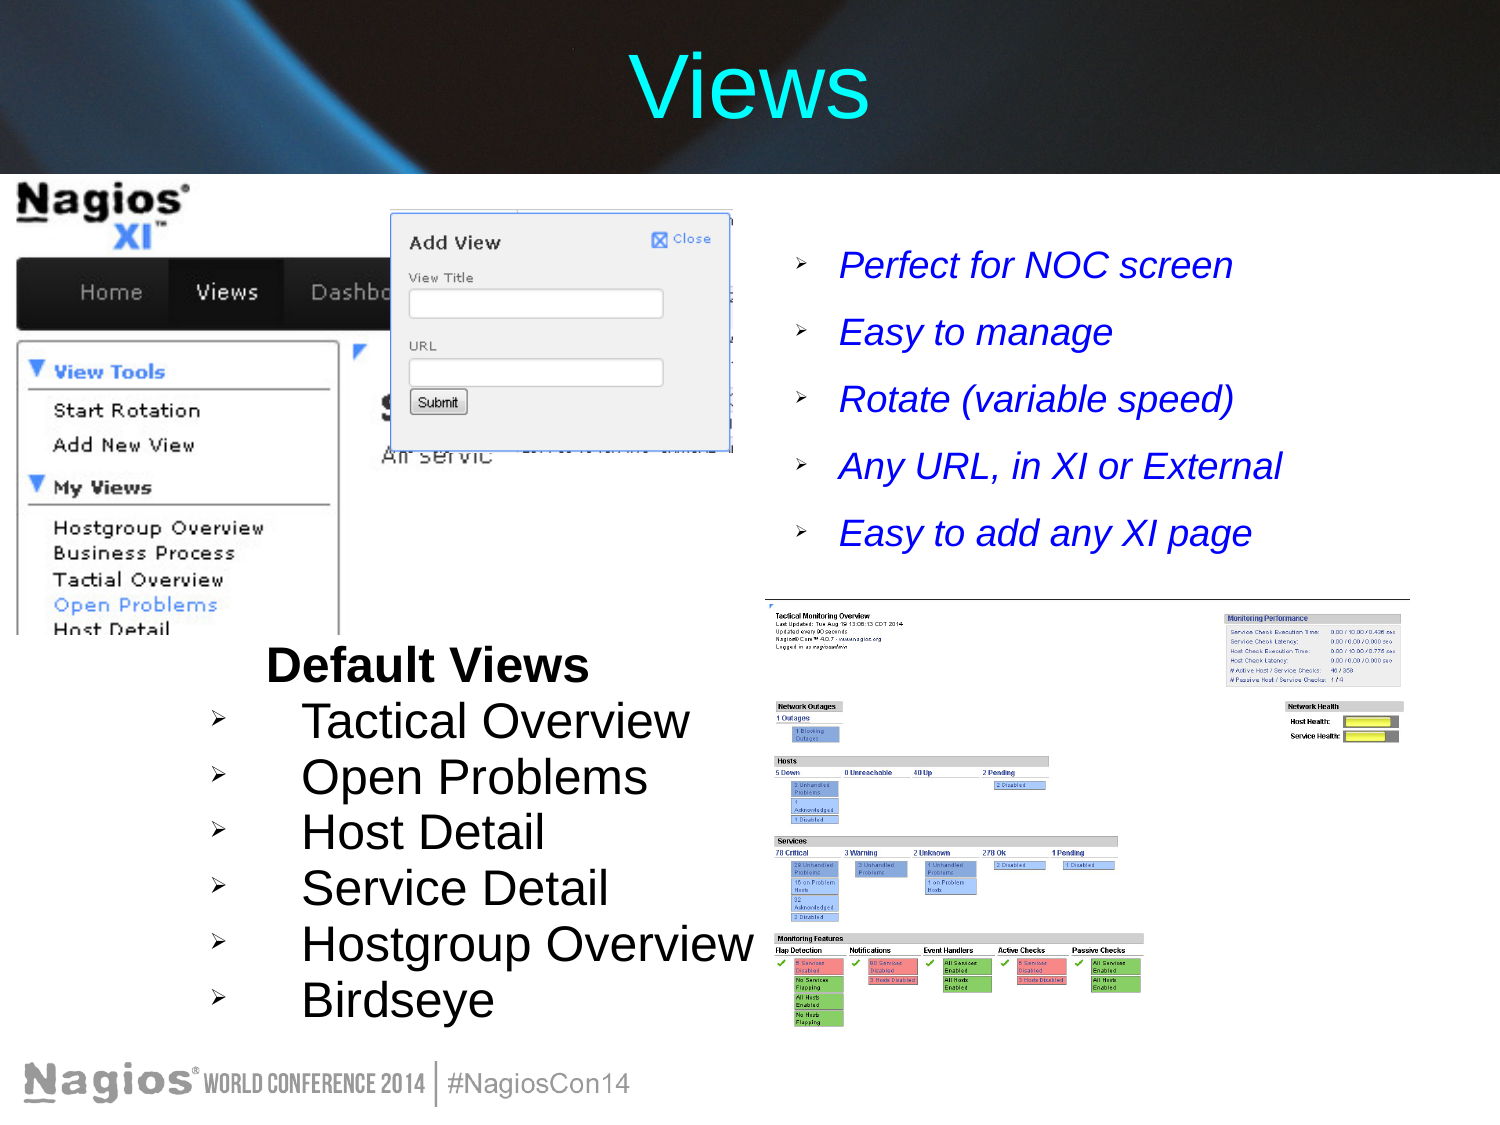

# Views
Perfect for NOC screen
Easy to manage
Rotate (variable speed)
Any URL, in XI or External
Easy to add any XI page
 Default Views
 Tactical Overview
 Open Problems
 Host Detail
 Service Detail
 Hostgroup Overview
 Birdseye